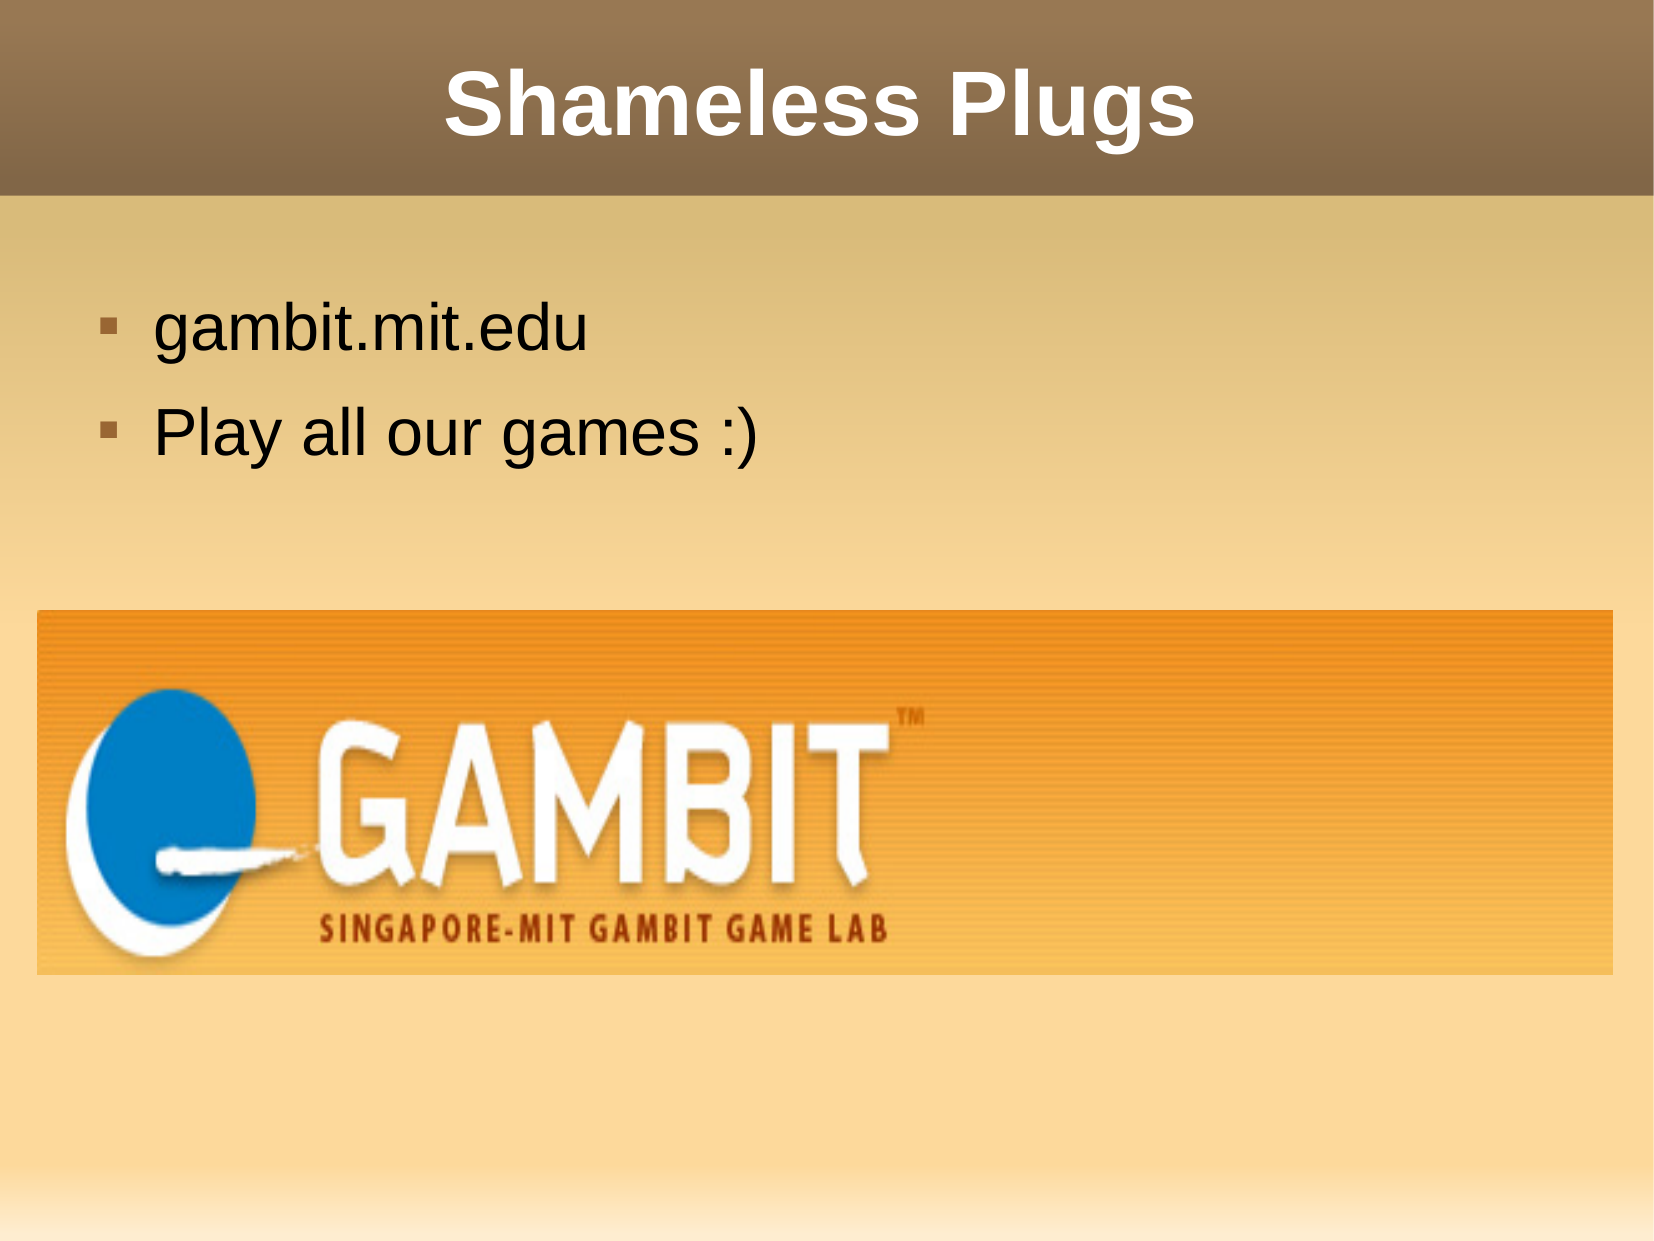

# Shameless Plugs
gambit.mit.edu
Play all our games :)